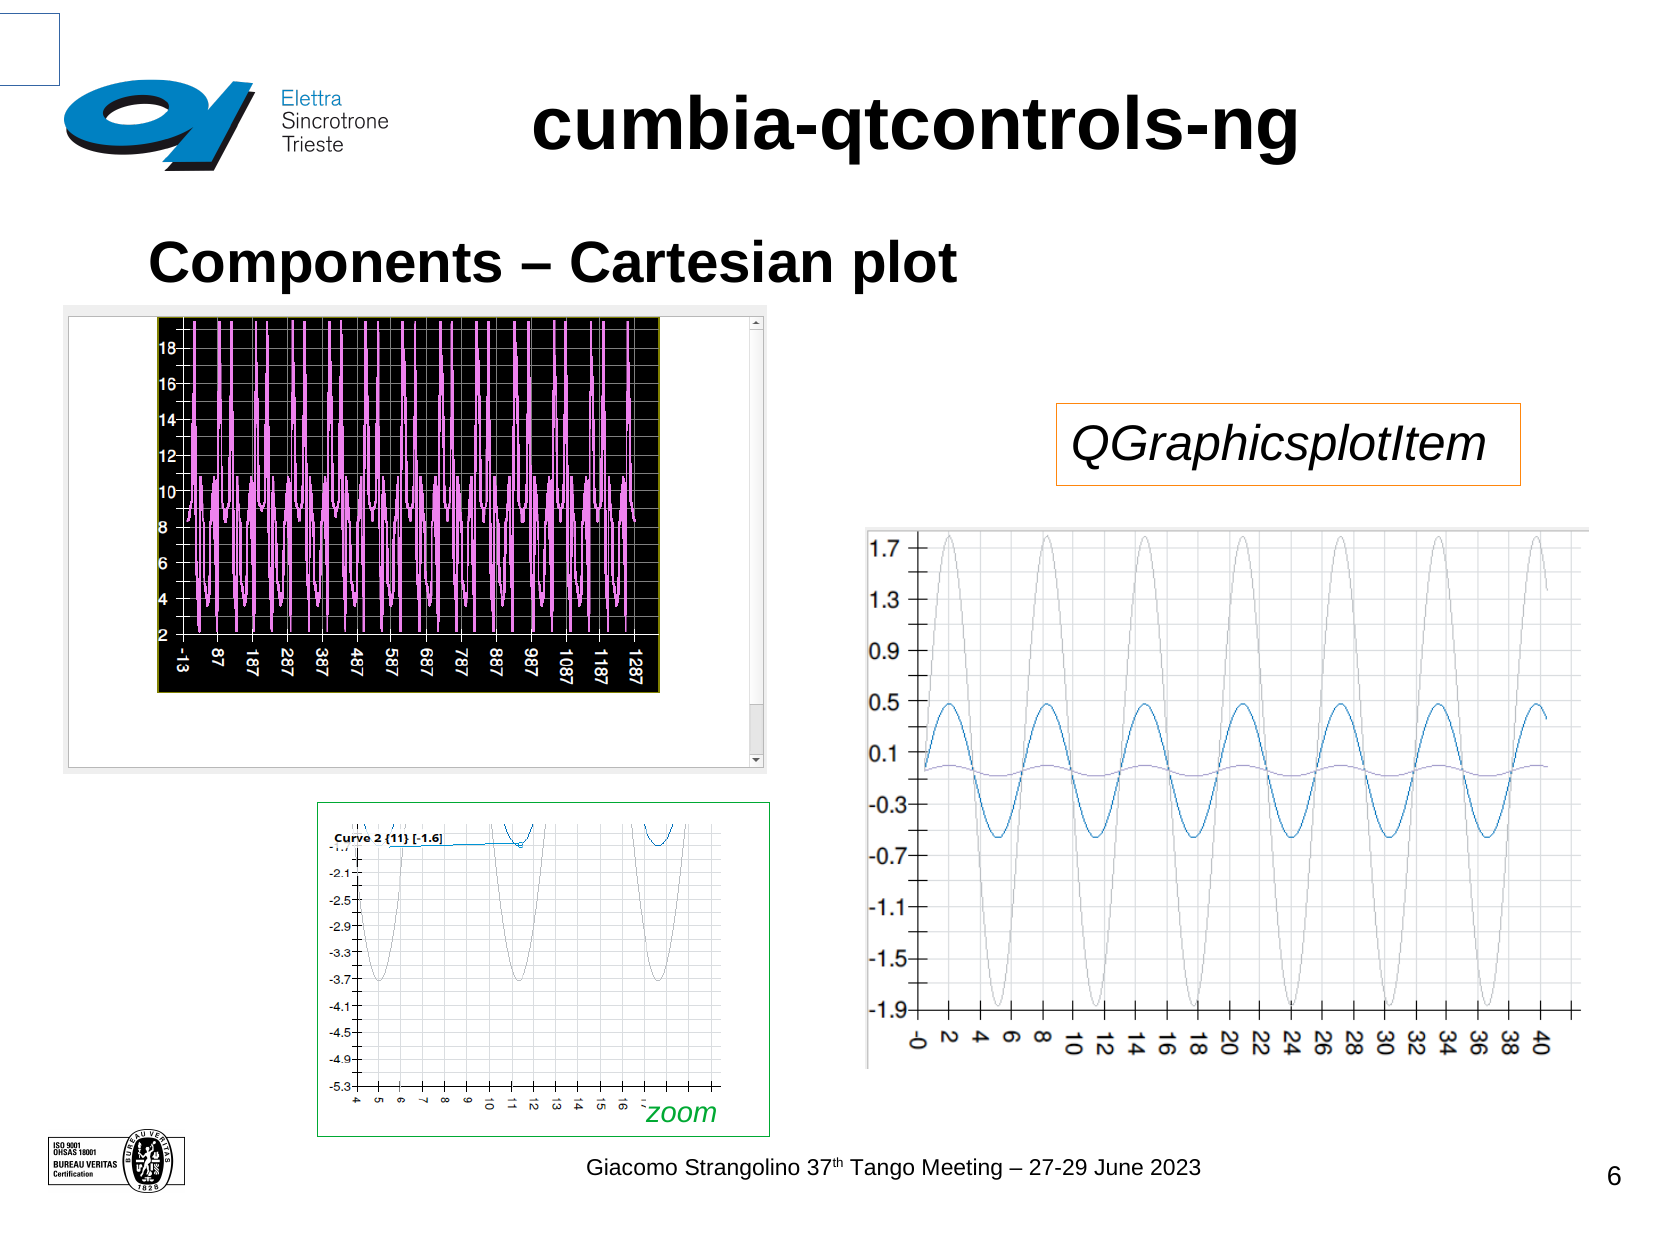

# cumbia-qtcontrols-ng
Components – Cartesian plot
QGraphicsplotItem
zoom